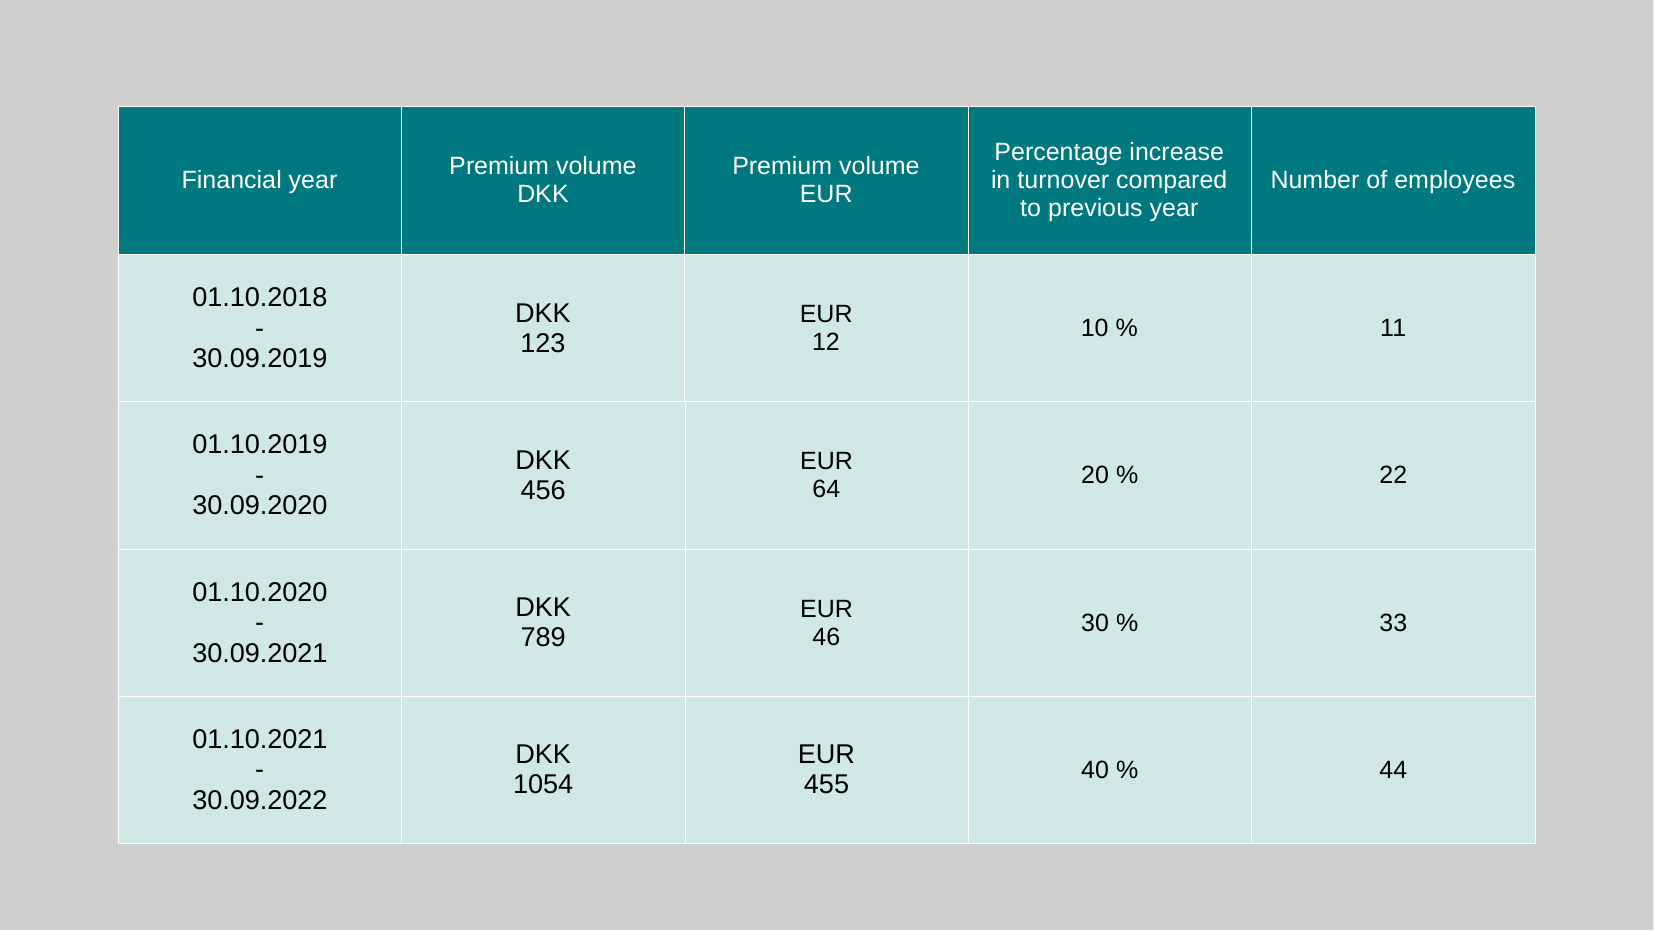

| Financial year | Premium volume DKK | Premium volume EUR | Percentage increase in turnover compared to previous year | Number of employees |
| --- | --- | --- | --- | --- |
| 01.10.2018 - 30.09.2019 | DKK 123 | EUR 12 | 10 % | 11 |
| --- | --- | --- | --- | --- |
| 01.10.2019 - 30.09.2020 | DKK 456 | EUR 64 | 20 % | 22 |
| --- | --- | --- | --- | --- |
| 01.10.2020 - 30.09.2021 | DKK 789 | EUR 46 | 30 % | 33 |
| --- | --- | --- | --- | --- |
| 01.10.2021 - 30.09.2022 | DKK 1054 | EUR 455 | 40 % | 44 |
| --- | --- | --- | --- | --- |